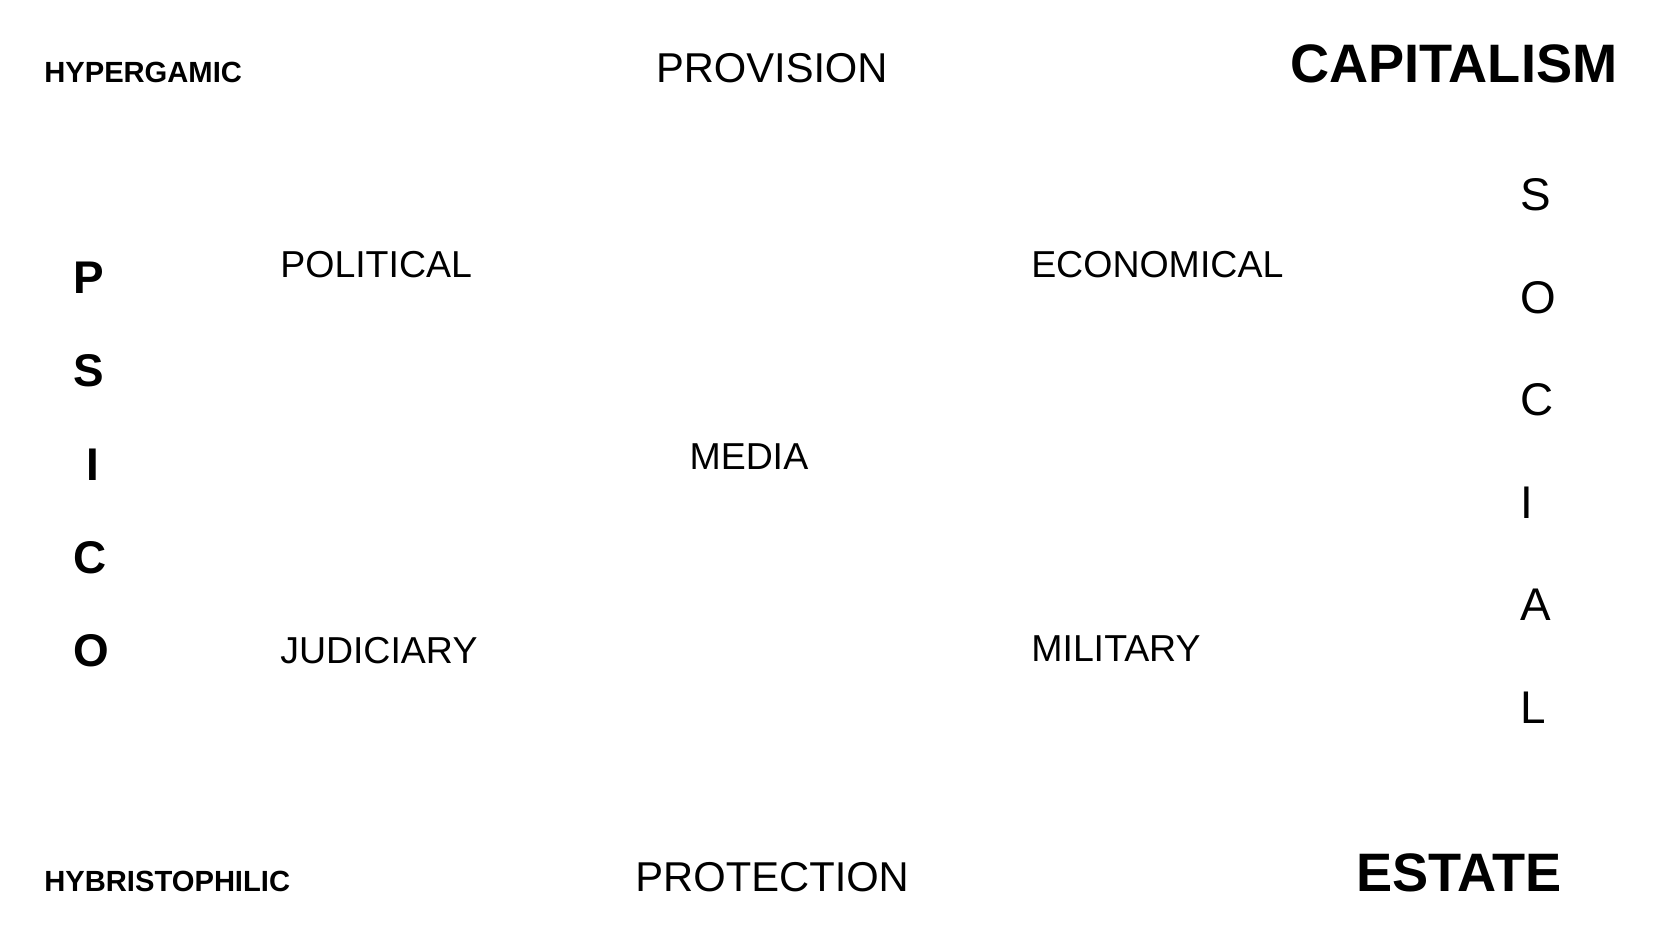

HYPERGAMIC PROVISION CAPITALISM
S
O
C
I
A
L
POLITICAL
ECONOMICAL
P
S
 I
C
O
 MEDIA
MILITARY
JUDICIARY
HYBRISTOPHILIC PROTECTION ESTATE